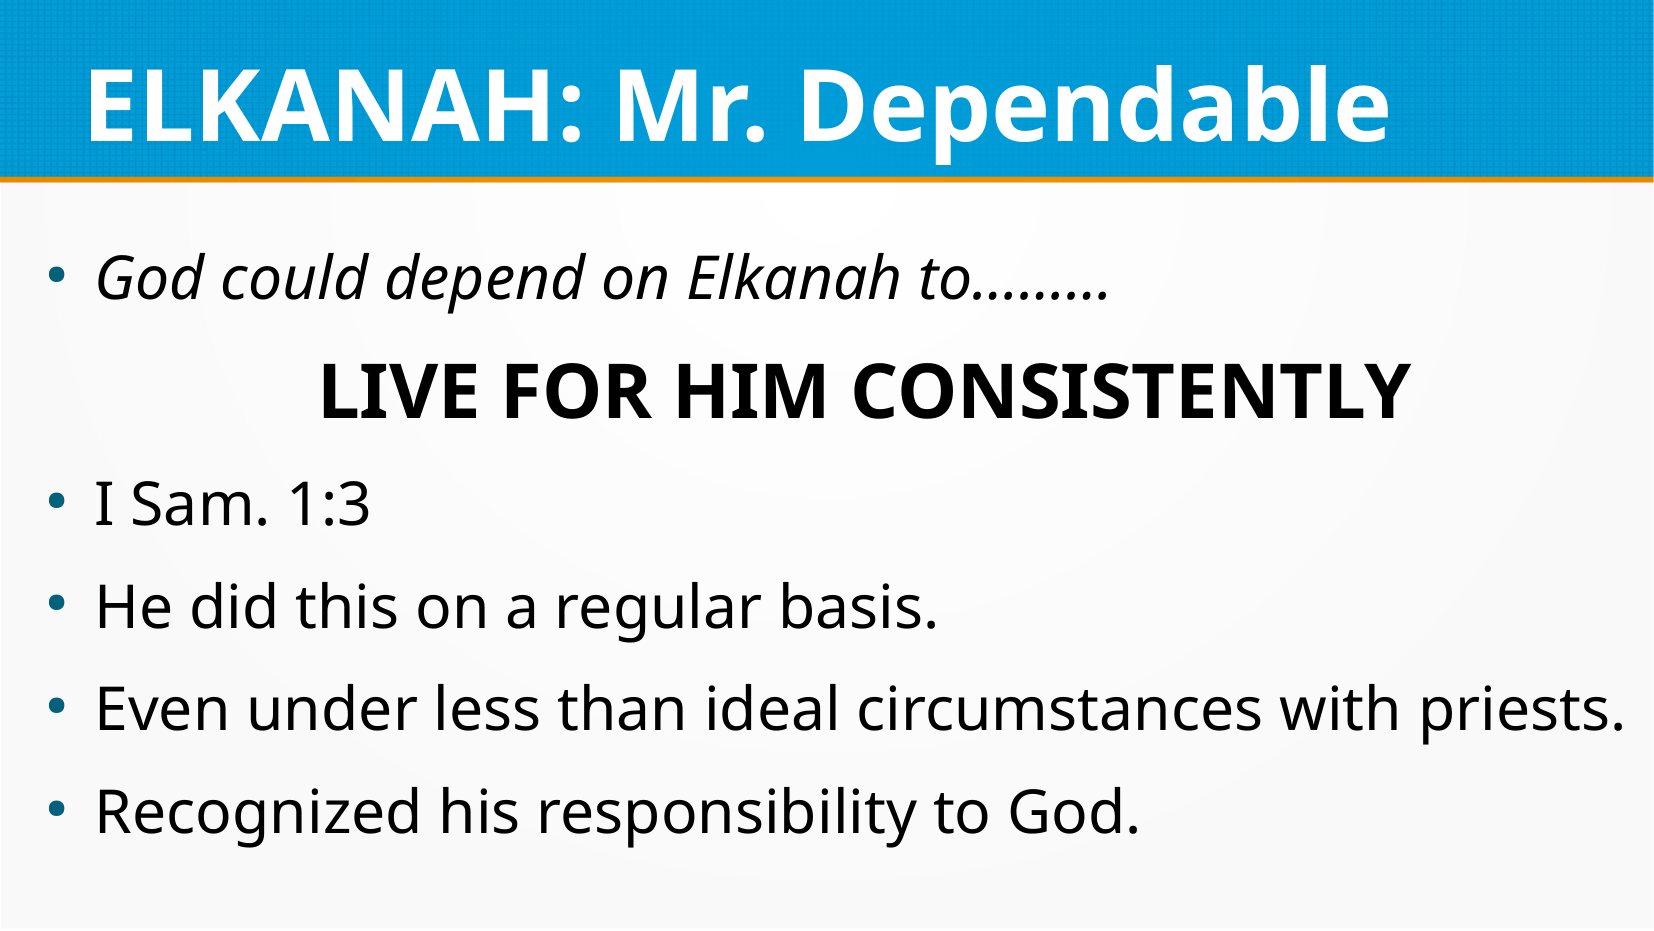

# ELKANAH: Mr. Dependable
God could depend on Elkanah to………
LIVE FOR HIM CONSISTENTLY
I Sam. 1:3
He did this on a regular basis.
Even under less than ideal circumstances with priests.
Recognized his responsibility to God.